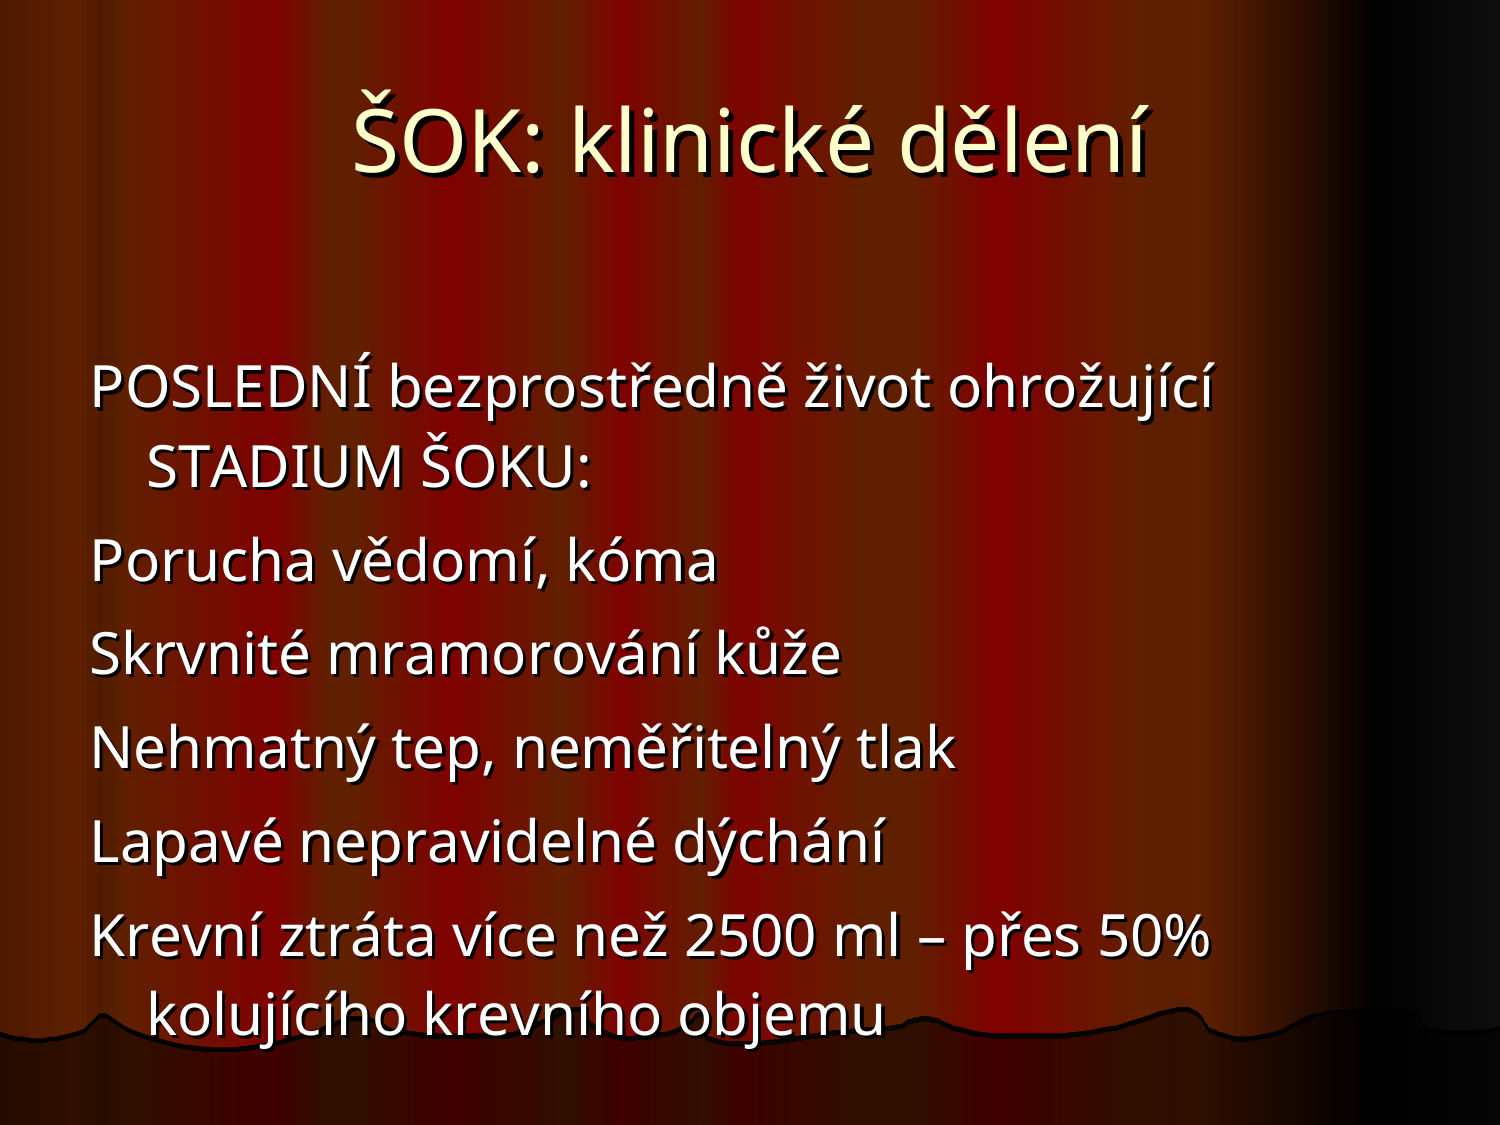

# ŠOK: klinické dělení
POSLEDNÍ bezprostředně život ohrožující STADIUM ŠOKU:
Porucha vědomí, kóma
Skrvnité mramorování kůže
Nehmatný tep, neměřitelný tlak
Lapavé nepravidelné dýchání
Krevní ztráta více než 2500 ml – přes 50% kolujícího krevního objemu